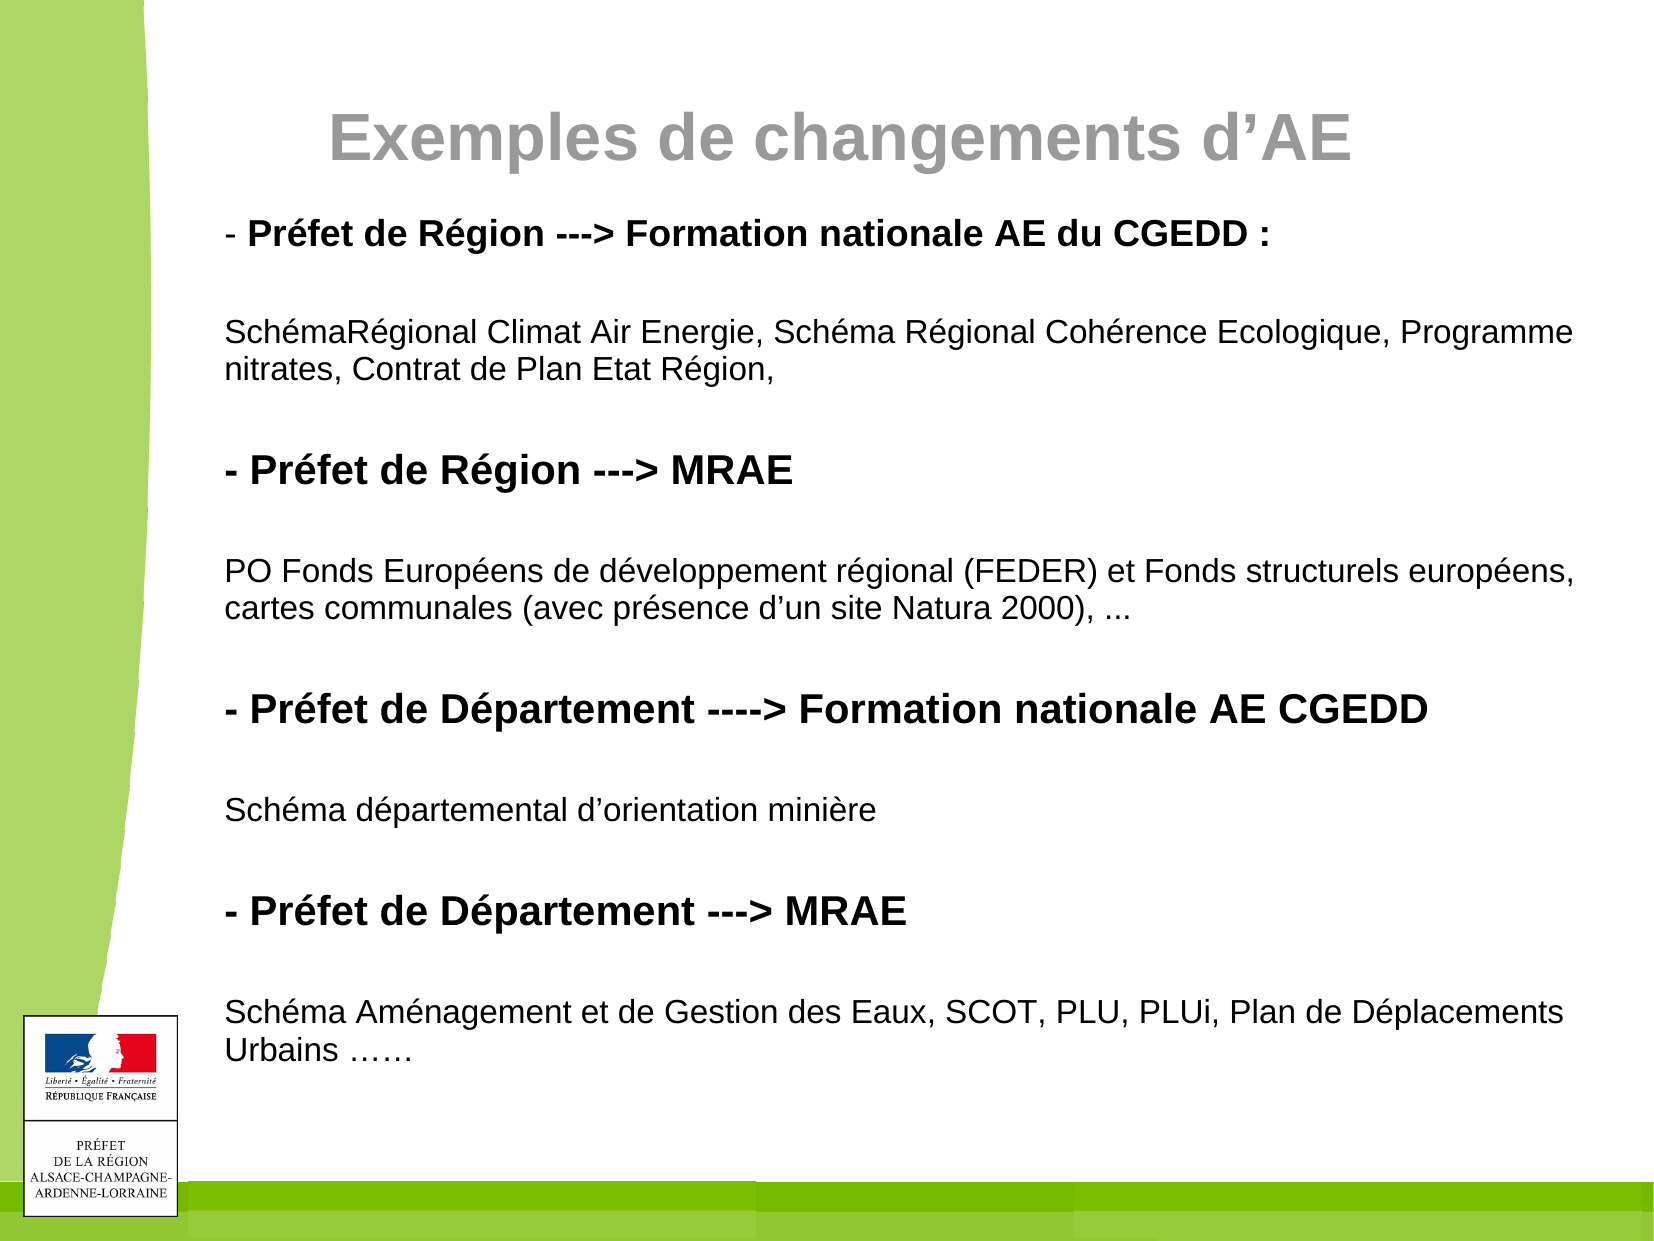

# Exemples de changements d’AE
- Préfet de Région ---> Formation nationale AE du CGEDD :
SchémaRégional Climat Air Energie, Schéma Régional Cohérence Ecologique, Programme nitrates, Contrat de Plan Etat Région,
- Préfet de Région ---> MRAE
PO Fonds Européens de développement régional (FEDER) et Fonds structurels européens, cartes communales (avec présence d’un site Natura 2000), ...
- Préfet de Département ----> Formation nationale AE CGEDD
Schéma départemental d’orientation minière
- Préfet de Département ---> MRAE
Schéma Aménagement et de Gestion des Eaux, SCOT, PLU, PLUi, Plan de Déplacements Urbains ……